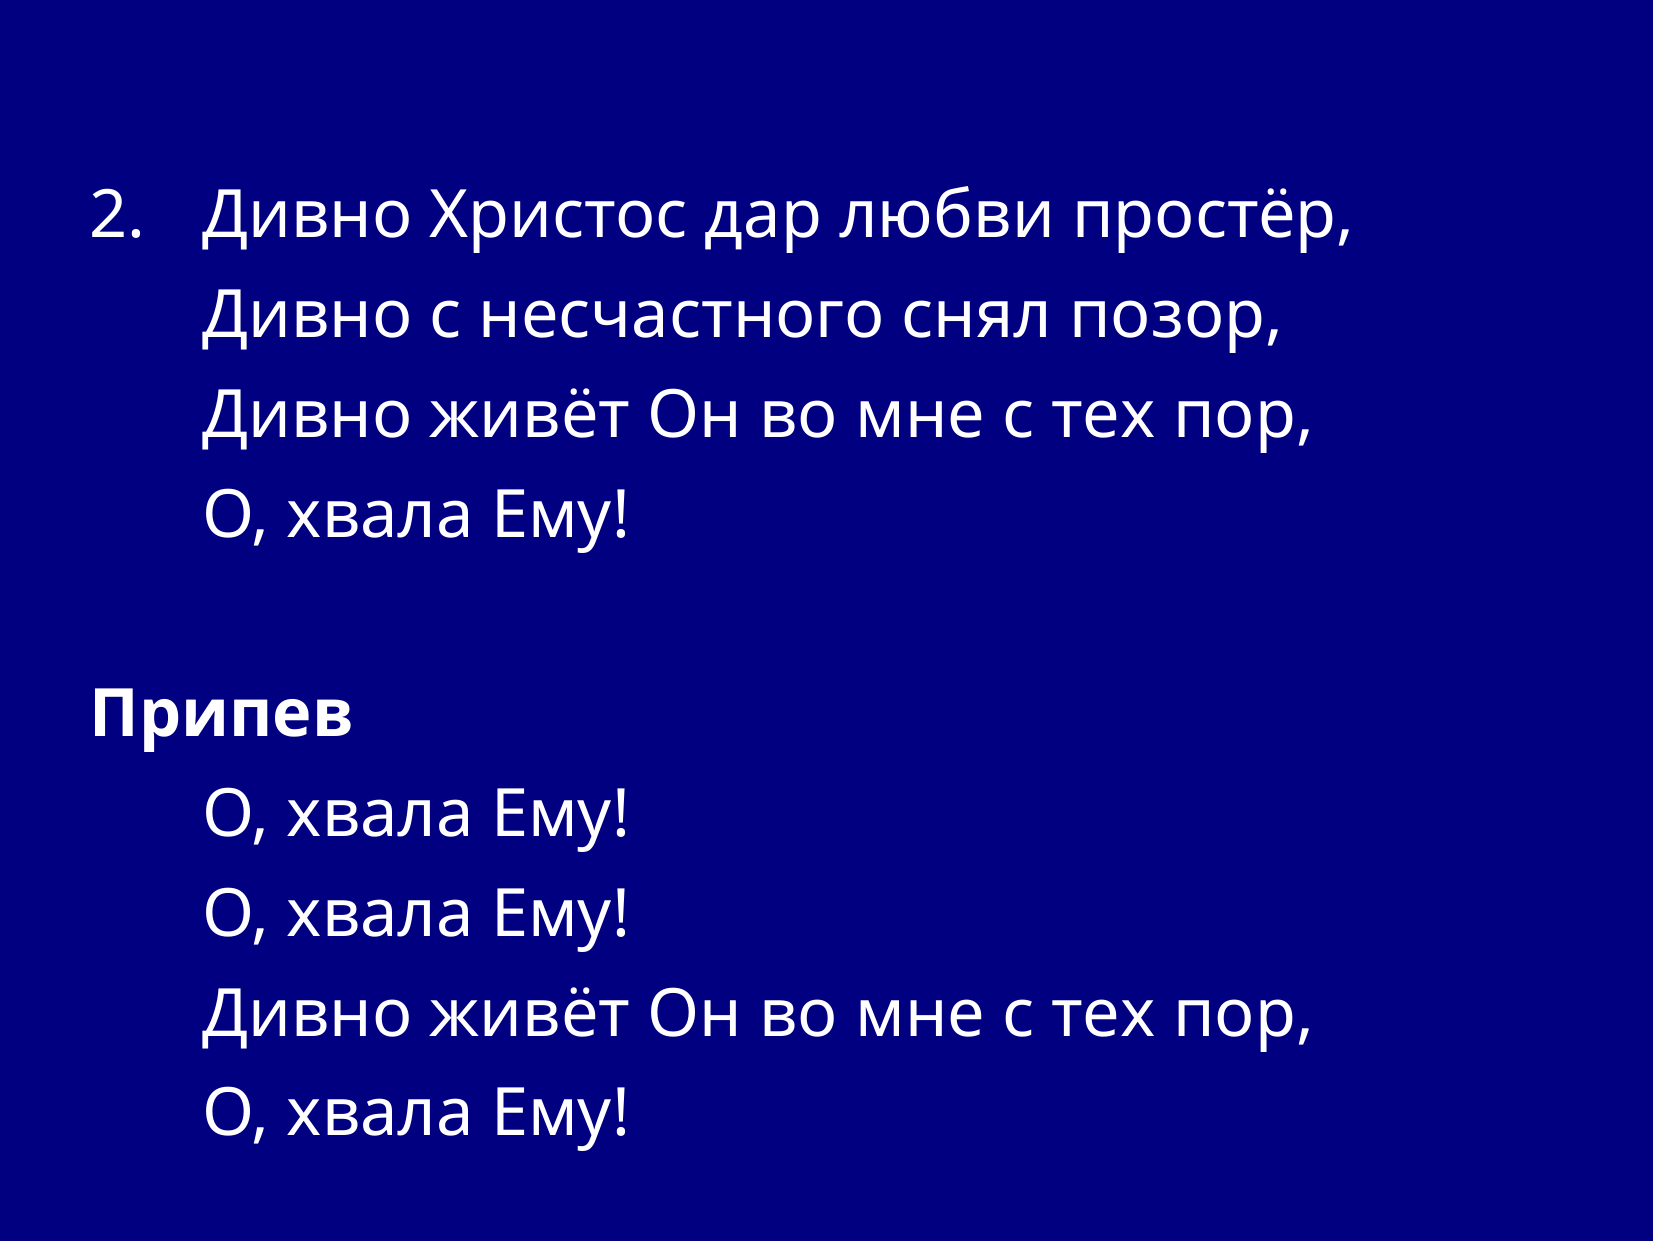

2.	Дивно Христос дар любви простёр,
	Дивно с несчастного снял позор,
	Дивно живёт Он во мне с тех пор,
	О, хвала Ему!
Припев
	О, хвала Ему!
	О, хвала Ему!
	Дивно живёт Он во мне с тех пор,
	О, хвала Ему!